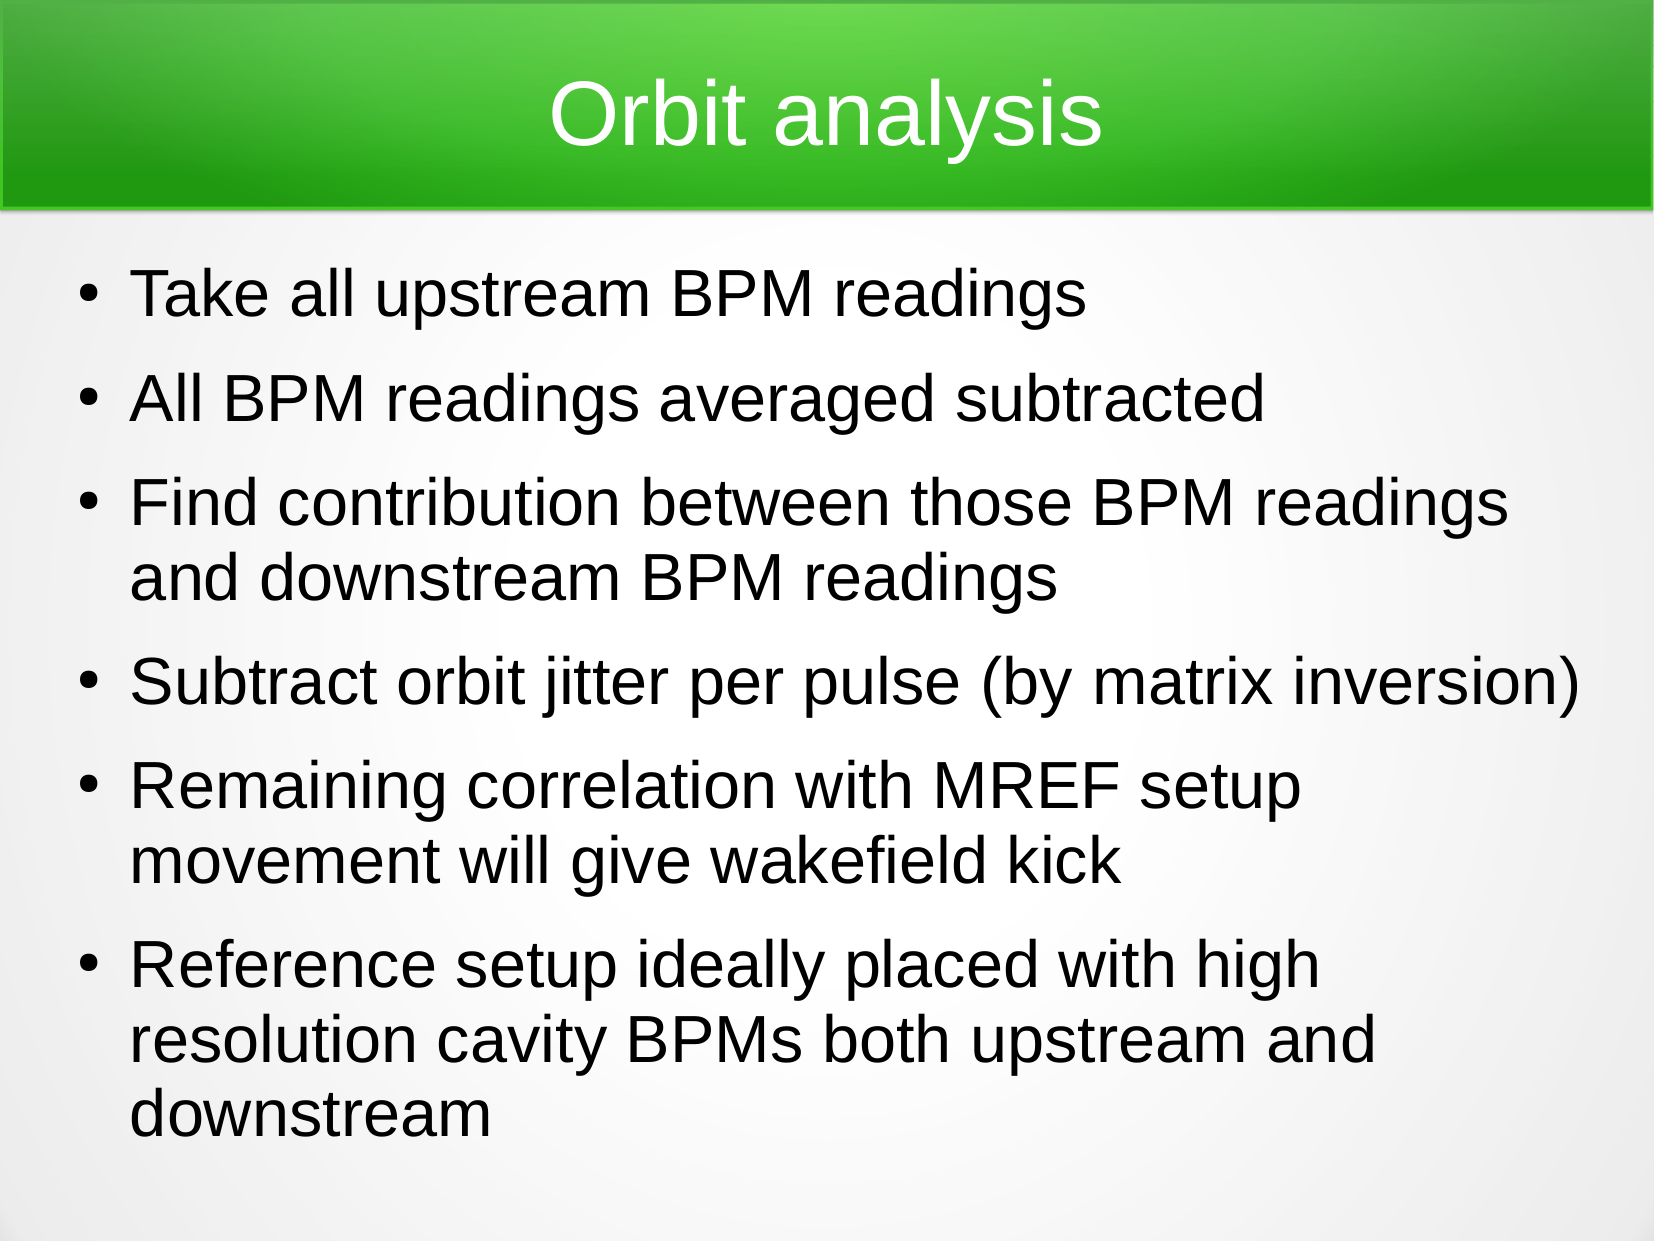

# Orbit analysis
Take all upstream BPM readings
All BPM readings averaged subtracted
Find contribution between those BPM readings and downstream BPM readings
Subtract orbit jitter per pulse (by matrix inversion)
Remaining correlation with MREF setup movement will give wakefield kick
Reference setup ideally placed with high resolution cavity BPMs both upstream and downstream